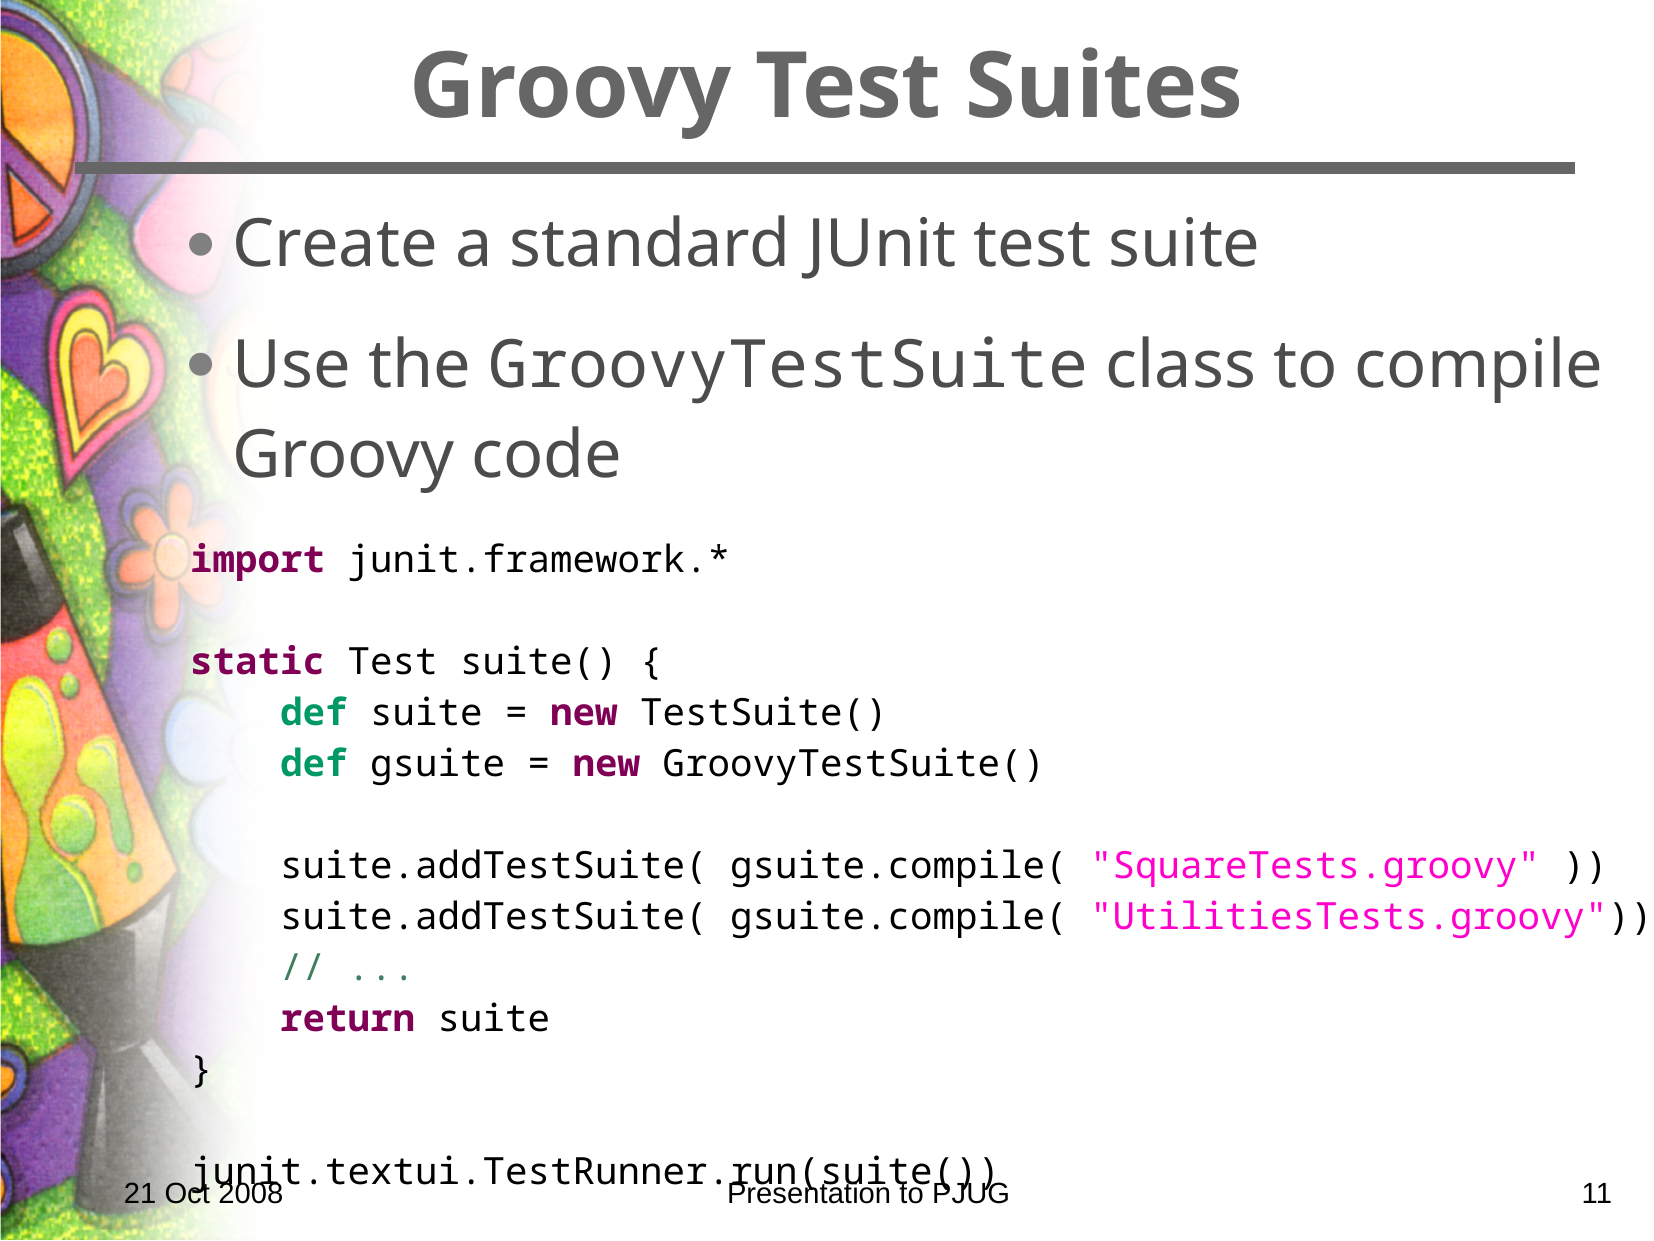

# Groovy Test Suites
Create a standard JUnit test suite
Use the GroovyTestSuite class to compile Groovy code
import junit.framework.*
static Test suite() {
 def suite = new TestSuite()
 def gsuite = new GroovyTestSuite()
 suite.addTestSuite( gsuite.compile( "SquareTests.groovy" ))
 suite.addTestSuite( gsuite.compile( "UtilitiesTests.groovy"))
 // ...
 return suite
}
junit.textui.TestRunner.run(suite())
21 Oct 2008
Presentation to PJUG
11